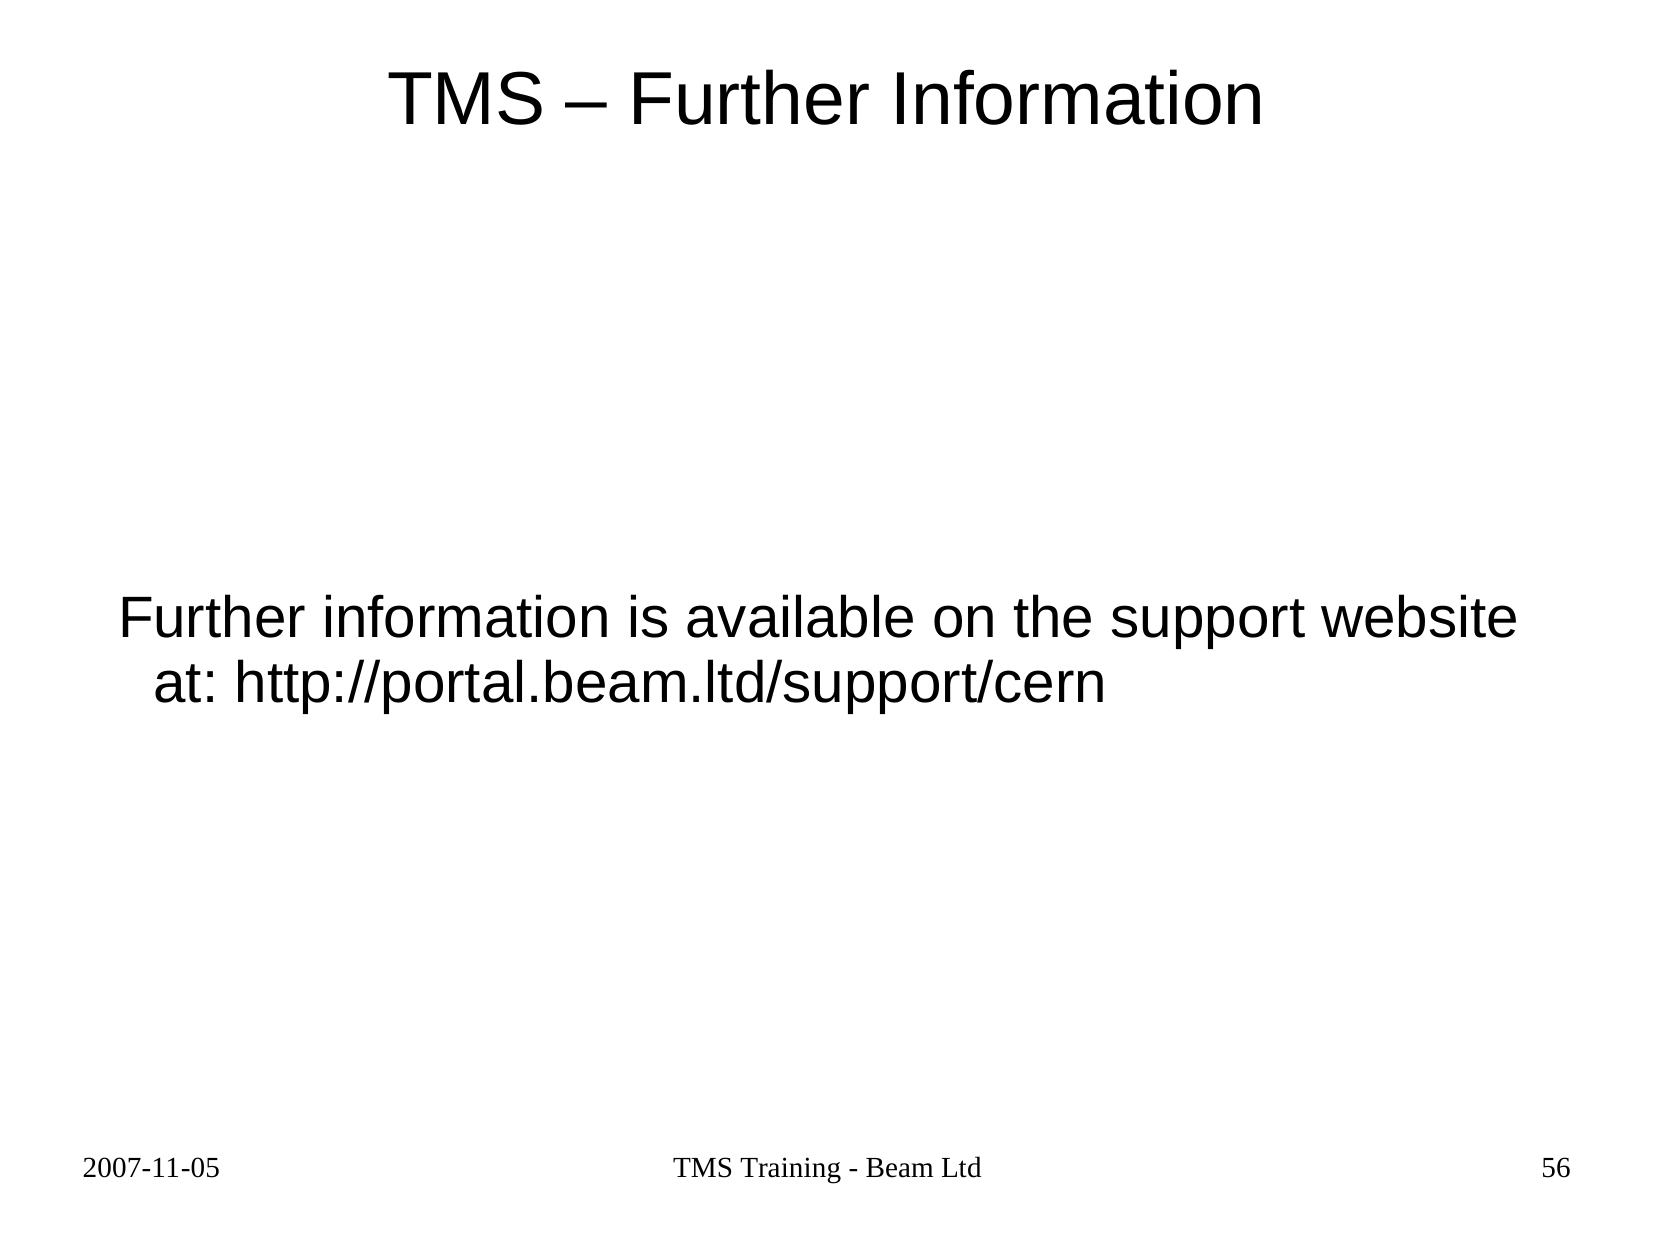

# TMS – Further Information
Further information is available on the support website at: http://portal.beam.ltd/support/cern
56